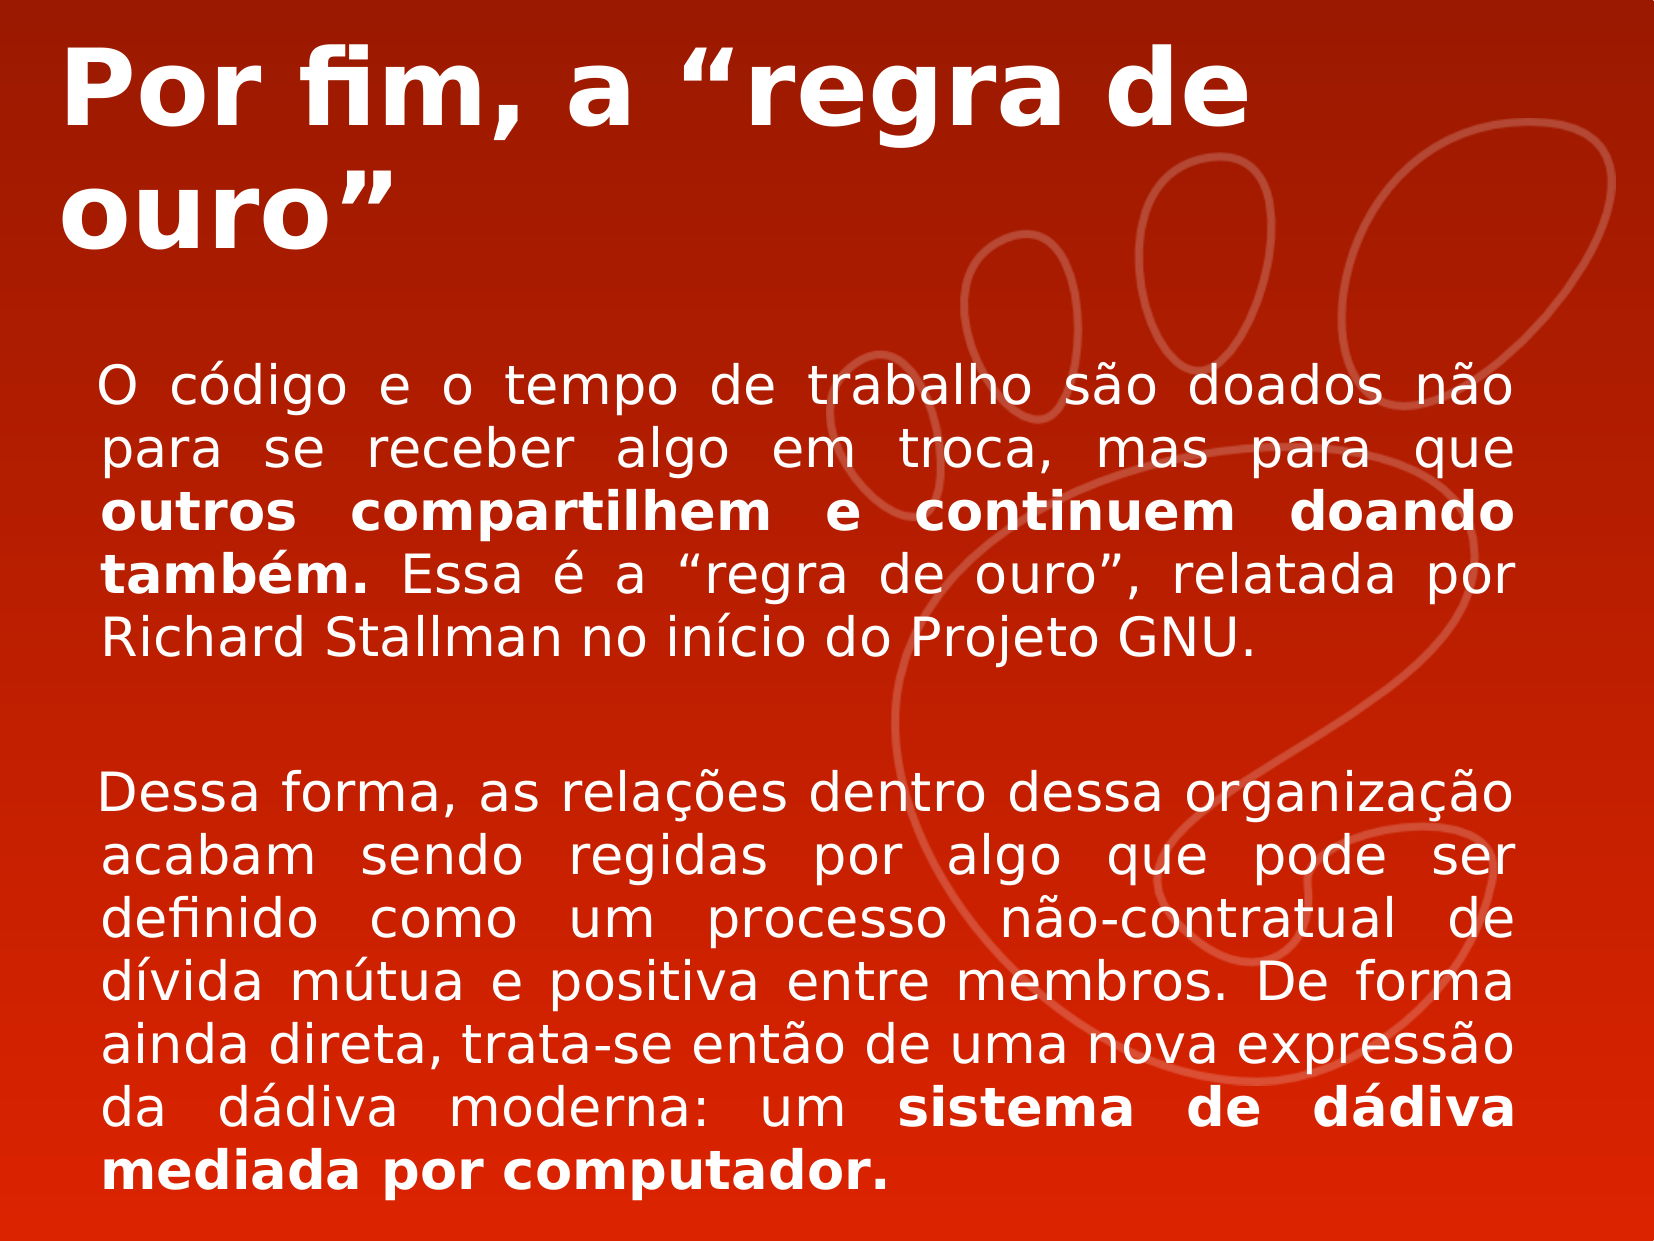

# Por fim, a “regra de ouro”
O código e o tempo de trabalho são doados não para se receber algo em troca, mas para que outros compartilhem e continuem doando também. Essa é a “regra de ouro”, relatada por Richard Stallman no início do Projeto GNU.
Dessa forma, as relações dentro dessa organização acabam sendo regidas por algo que pode ser definido como um processo não-contratual de dívida mútua e positiva entre membros. De forma ainda direta, trata-se então de uma nova expressão da dádiva moderna: um sistema de dádiva mediada por computador.